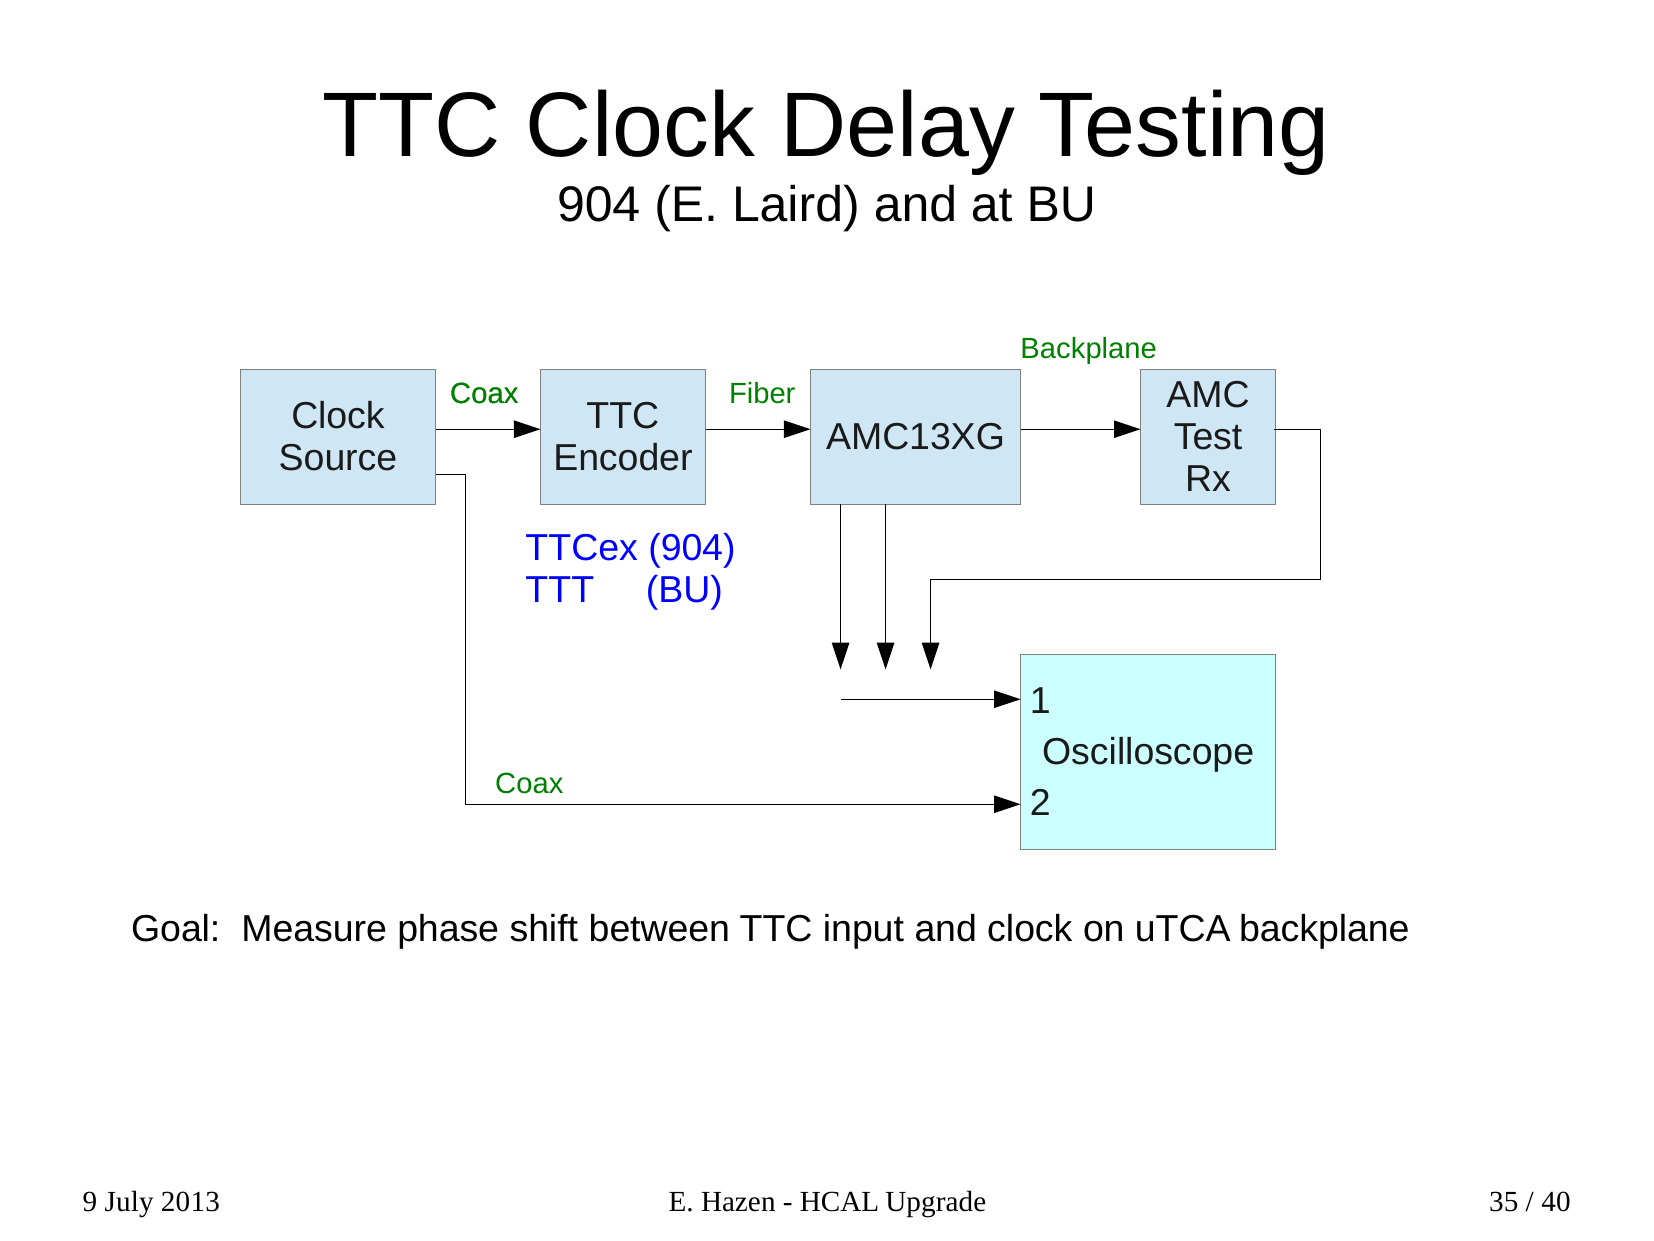

# TTC Clock Delay Testing 904 (E. Laird) and at BU
Goal: Measure phase shift between TTC input and clock on uTCA backplane
9 July 2013
E. Hazen - HCAL Upgrade
35